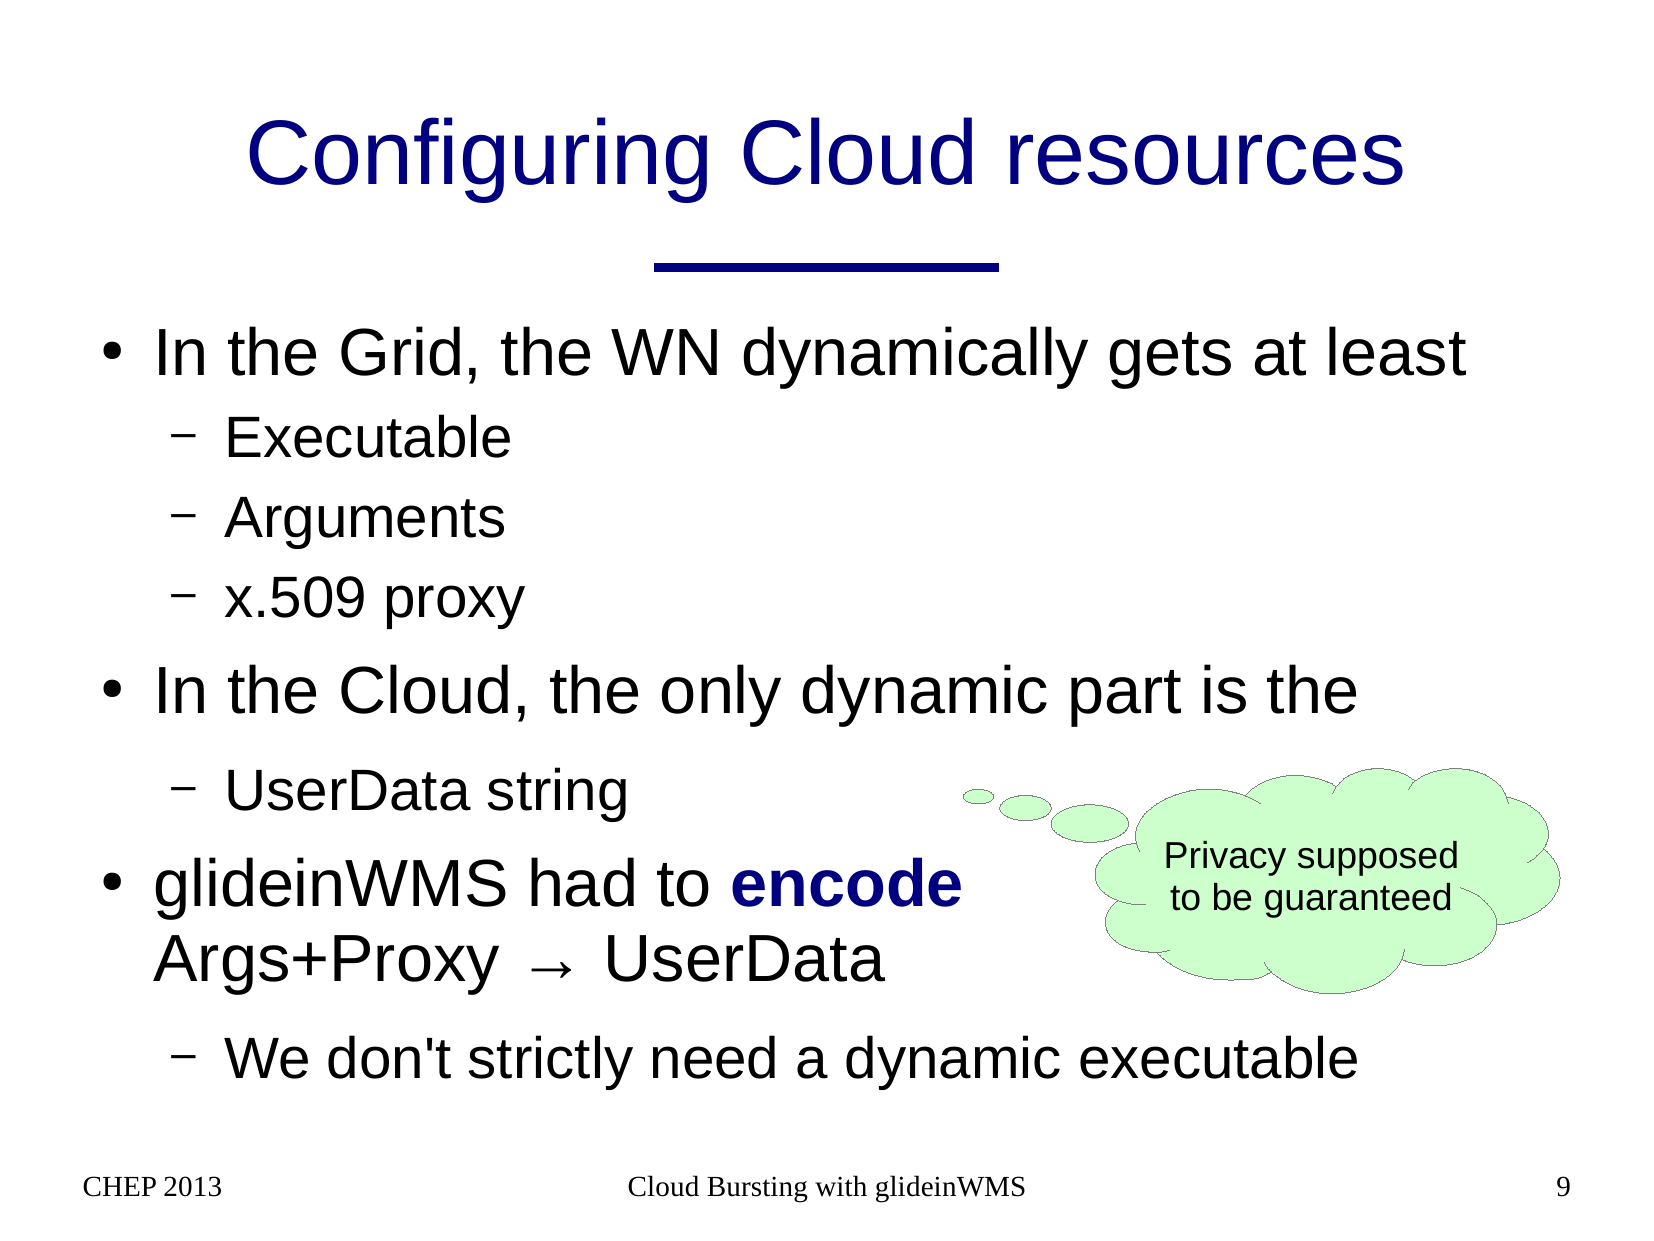

# Configuring Cloud resources
In the Grid, the WN dynamically gets at least
Executable
Arguments
x.509 proxy
In the Cloud, the only dynamic part is the
UserData string
glideinWMS had to encode
Args+Proxy → UserData
We don't strictly need a dynamic executable
Privacy supposed
to be guaranteed
CHEP 2013
Cloud Bursting with glideinWMS
9